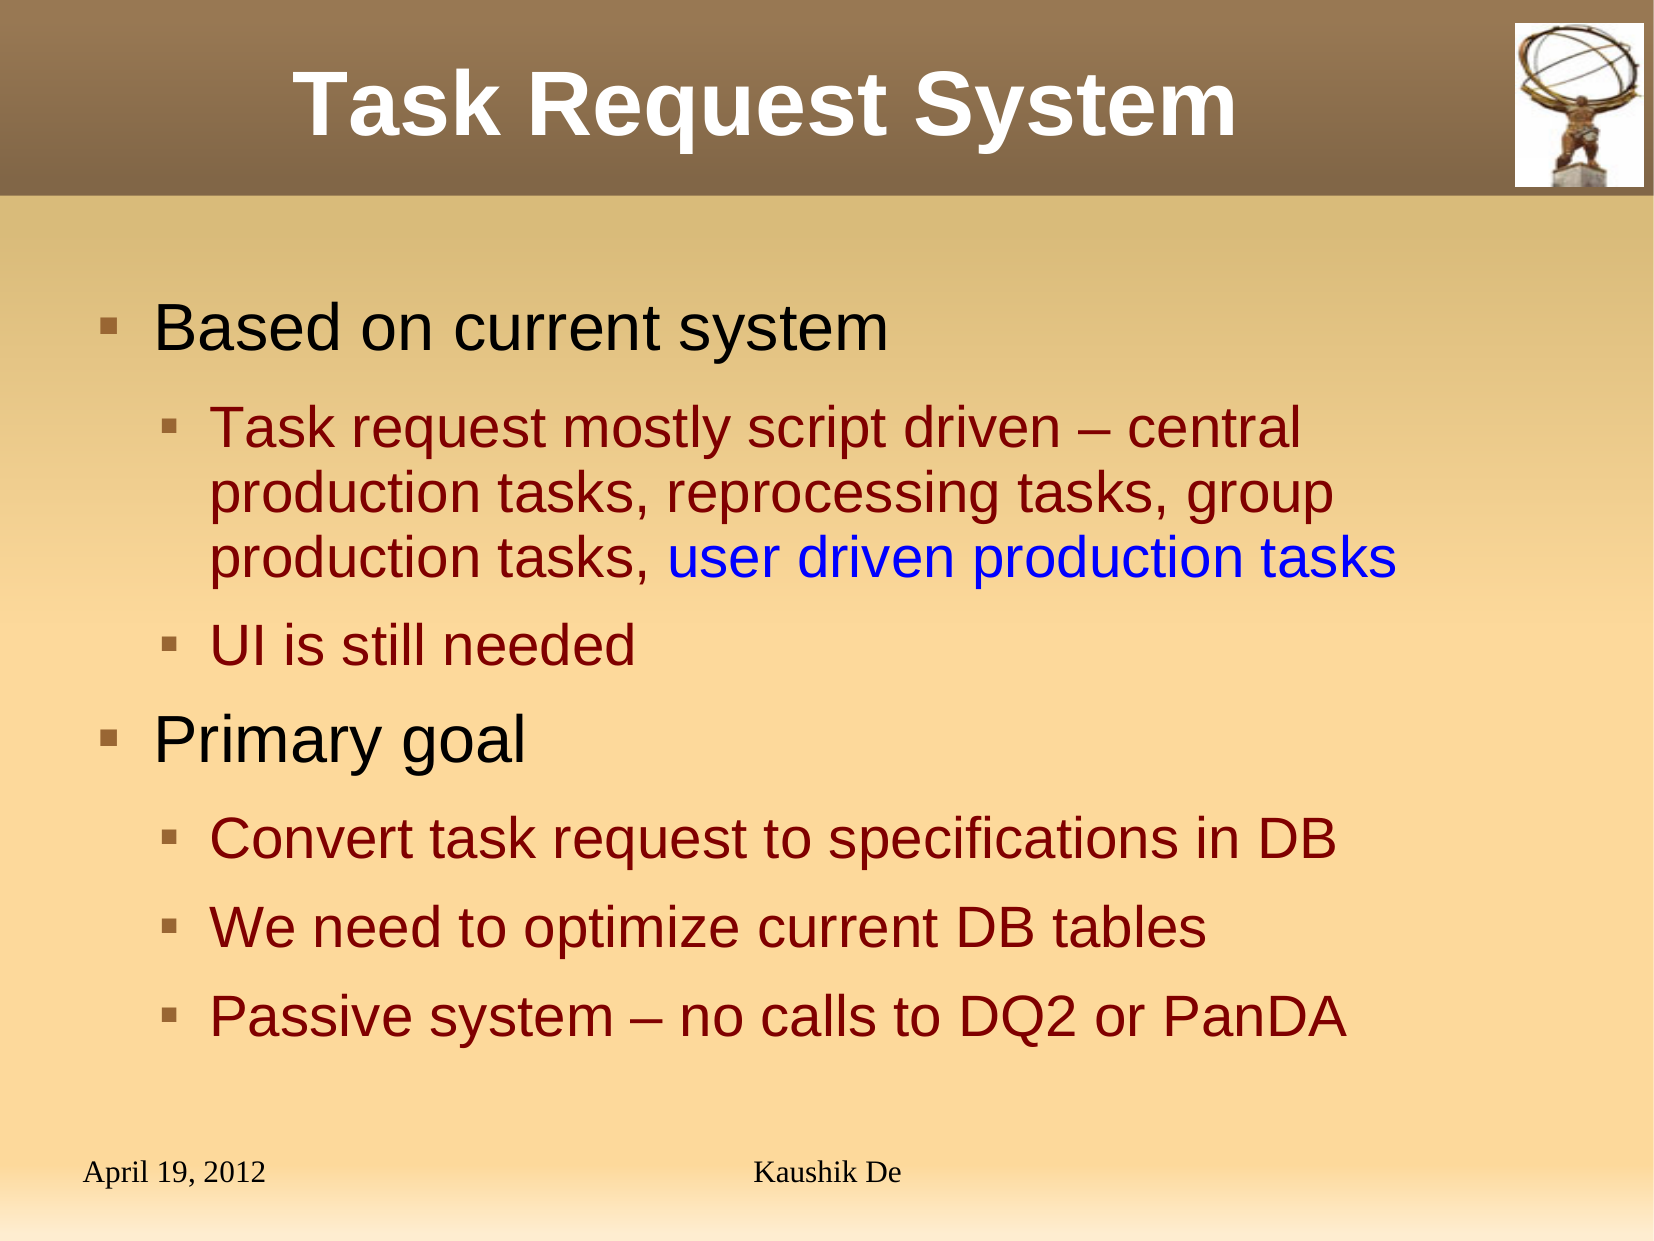

# Task Request System
Based on current system
Task request mostly script driven – central production tasks, reprocessing tasks, group production tasks, user driven production tasks
UI is still needed
Primary goal
Convert task request to specifications in DB
We need to optimize current DB tables
Passive system – no calls to DQ2 or PanDA
April 19, 2012
Kaushik De